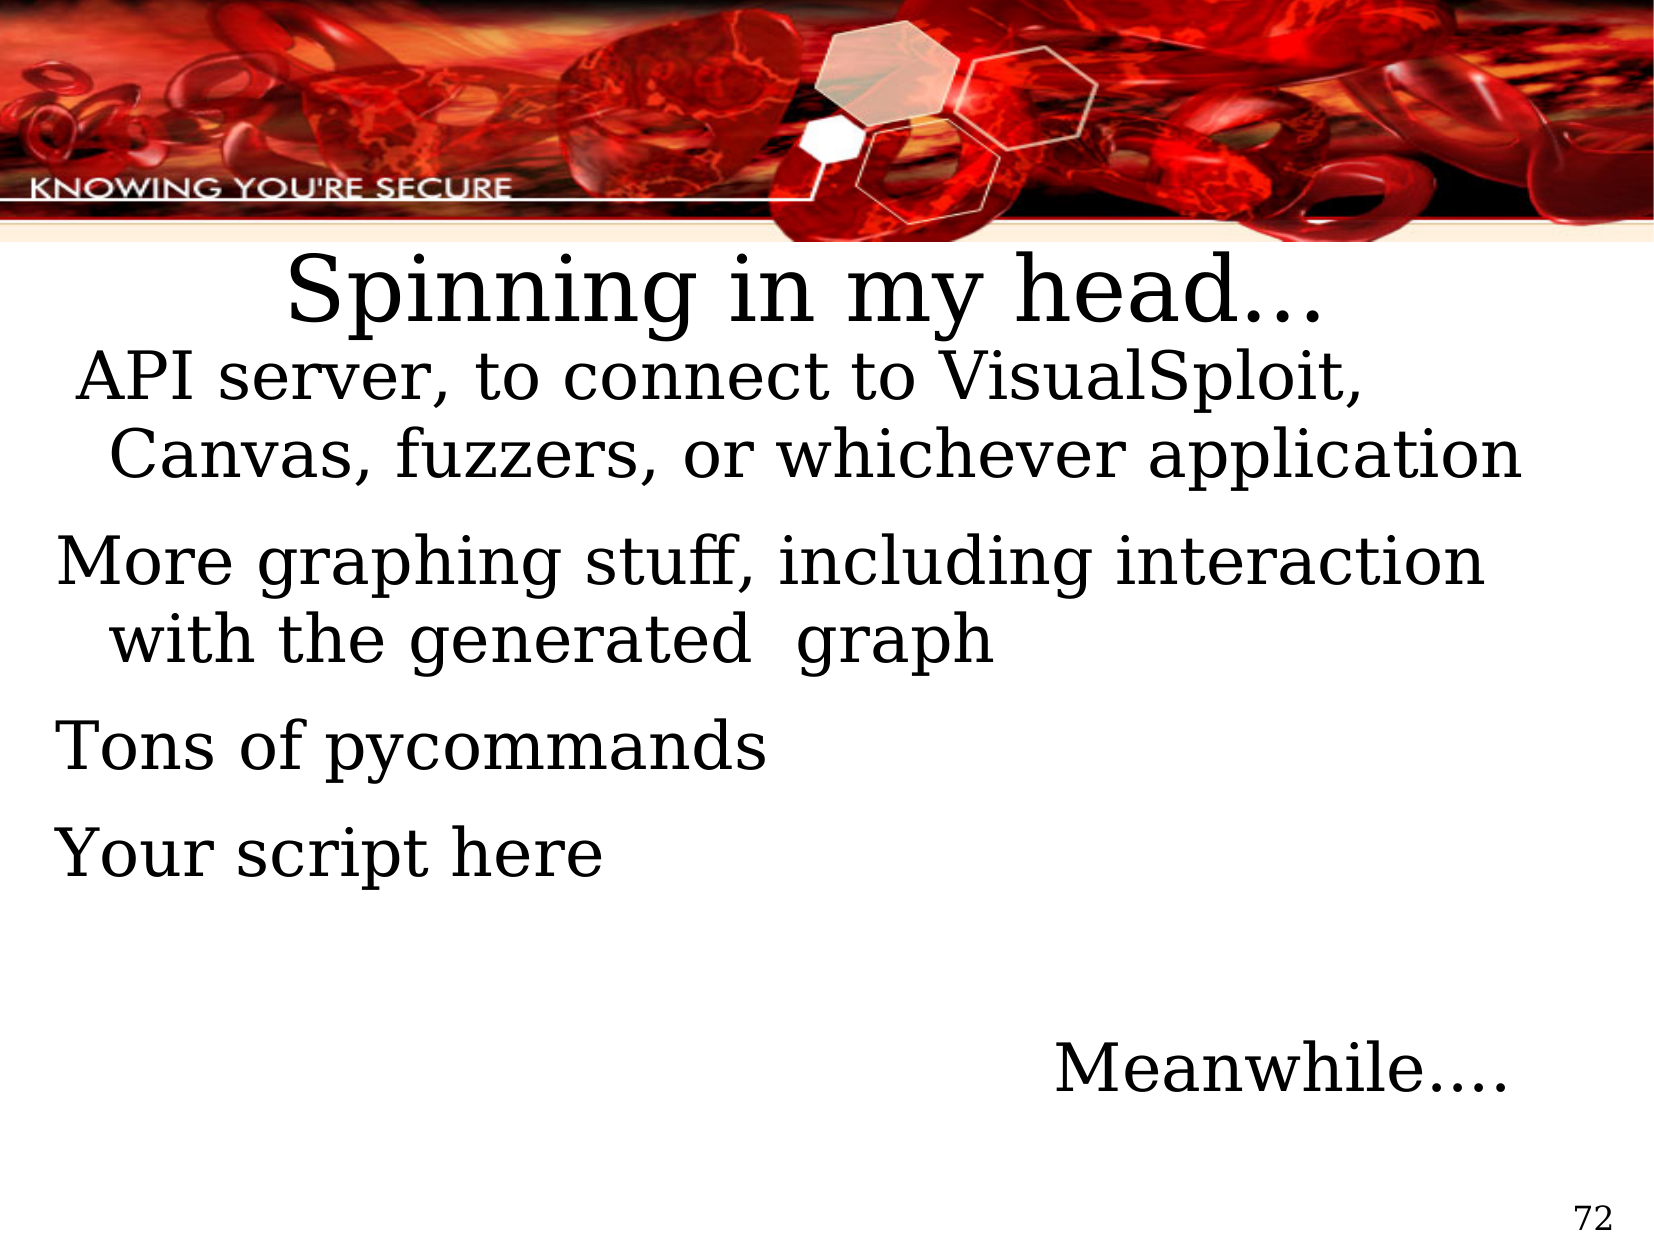

# Spinning in my head...
 API server, to connect to VisualSploit, Canvas, fuzzers, or whichever application
More graphing stuff, including interaction with the generated graph
Tons of pycommands
Your script here
 Meanwhile....